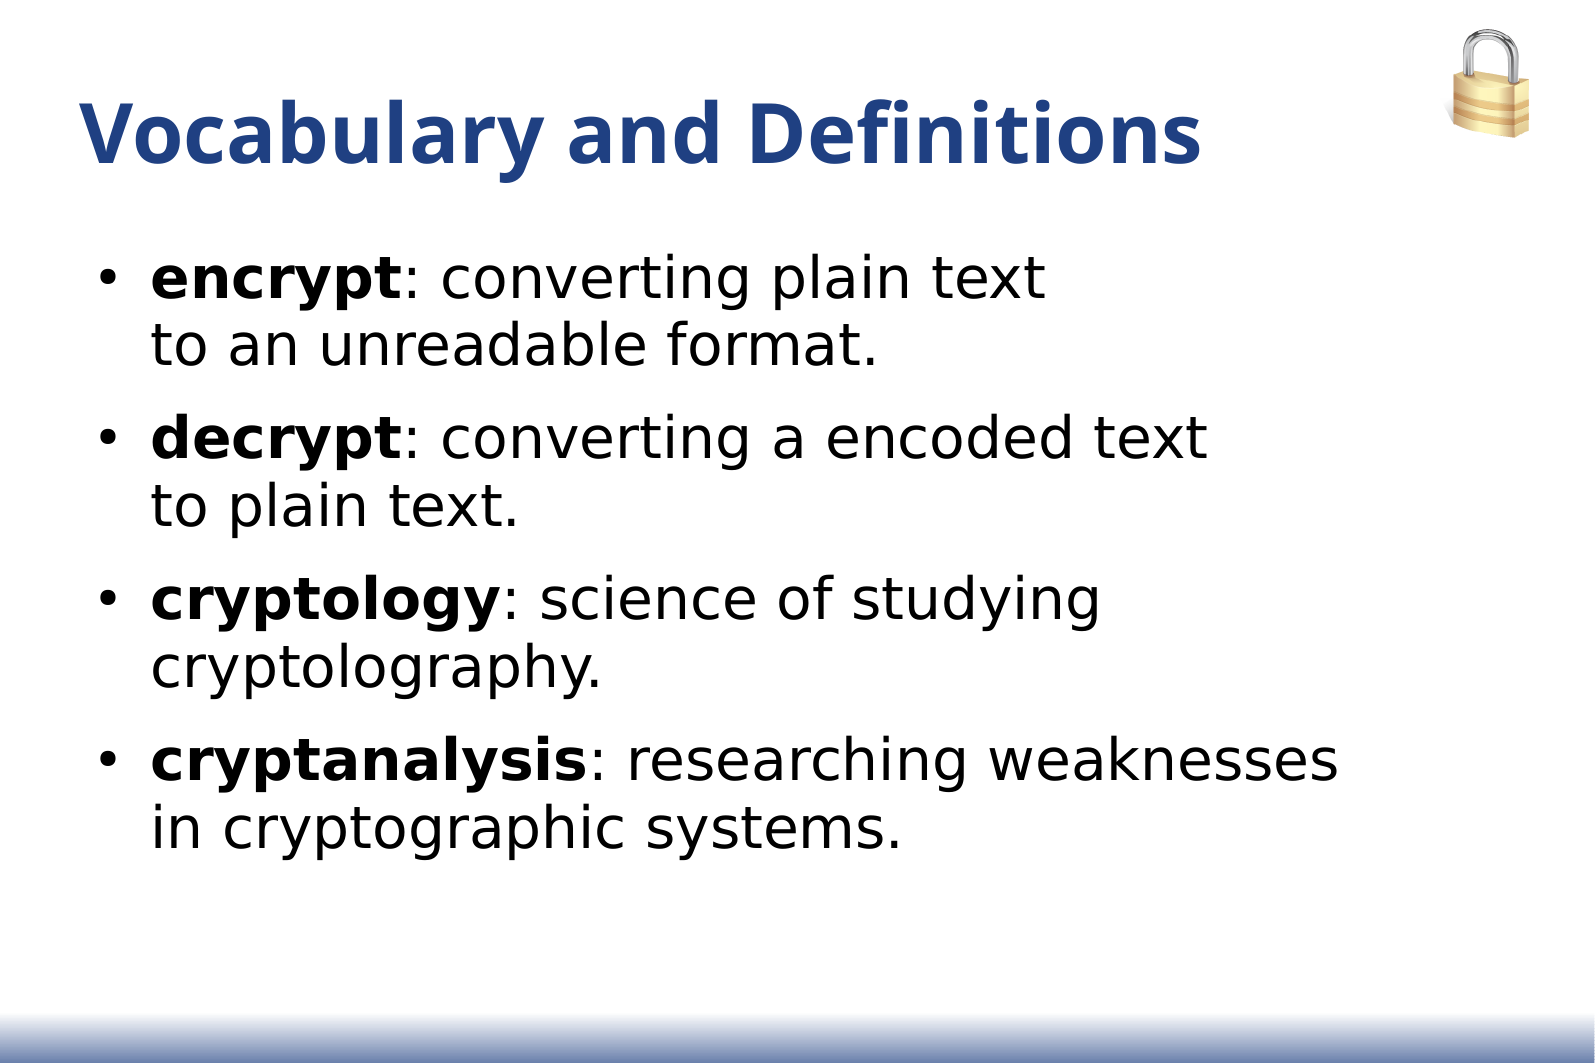

# Vocabulary and Definitions
encrypt: converting plain text
to an unreadable format.
decrypt: converting a encoded text
to plain text.
cryptology: science of studying cryptolography.
cryptanalysis: researching weaknesses
in cryptographic systems.